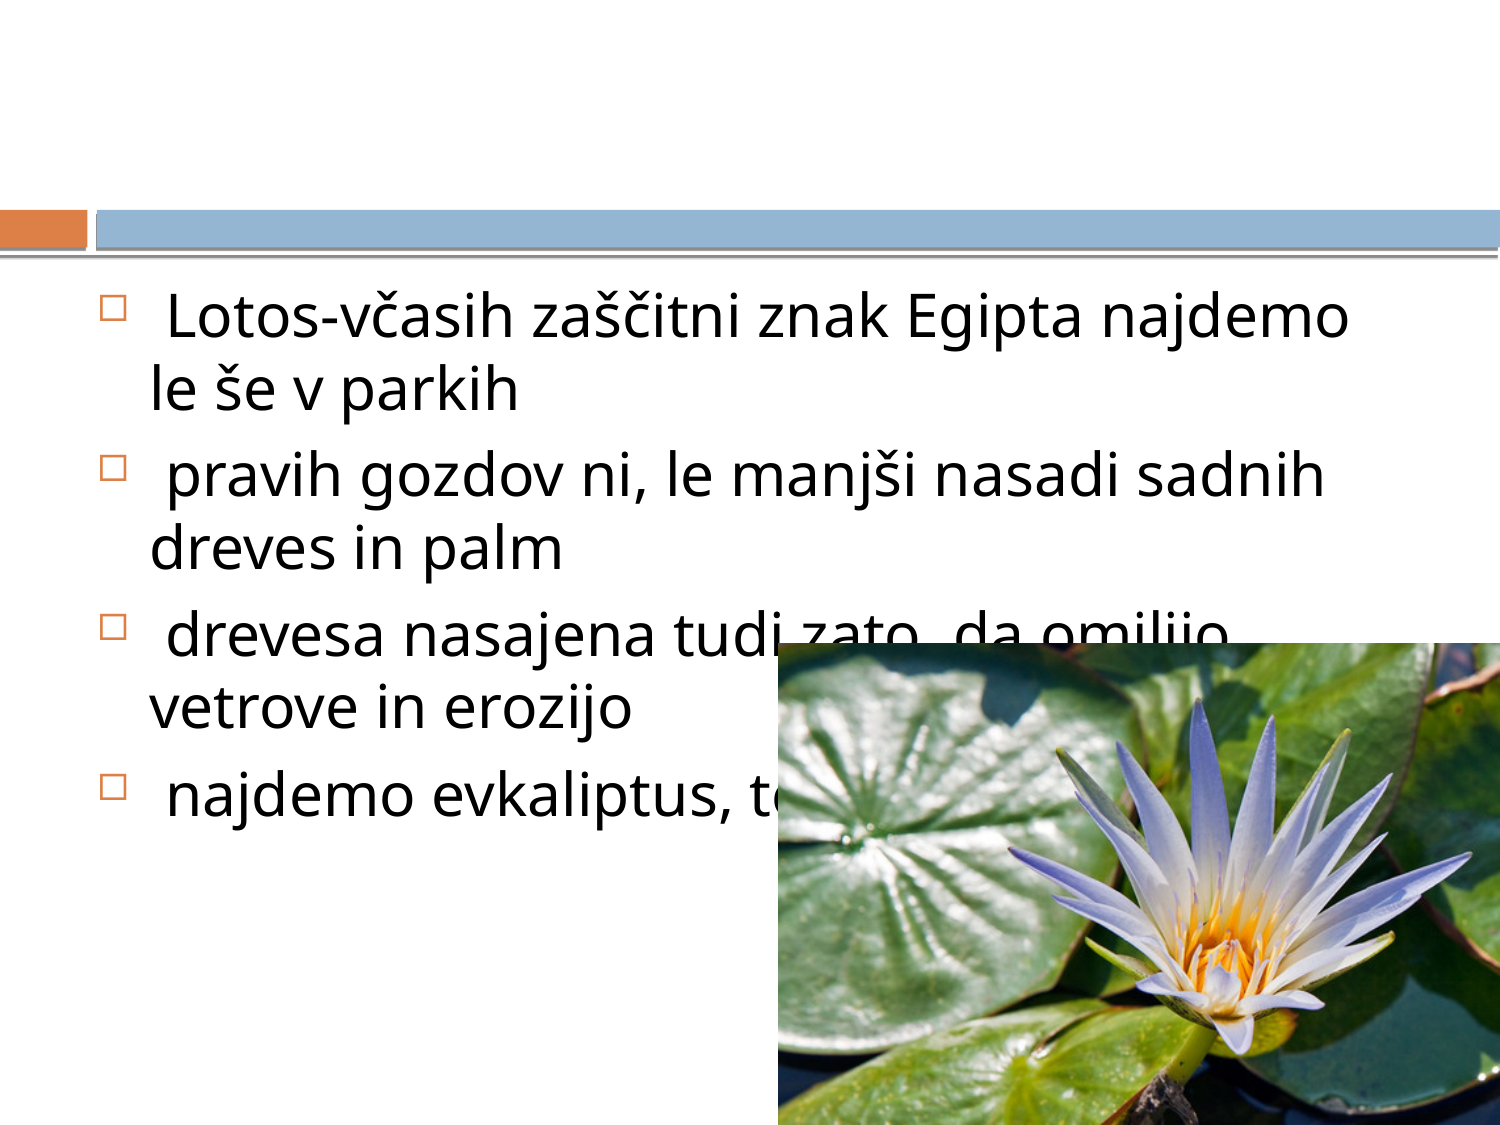

# Lotos-včasih zaščitni znak Egipta najdemo le še v parkih
 pravih gozdov ni, le manjši nasadi sadnih dreves in palm
 drevesa nasajena tudi zato, da omilijo vetrove in erozijo
 najdemo evkaliptus, ter olive (v oazah)